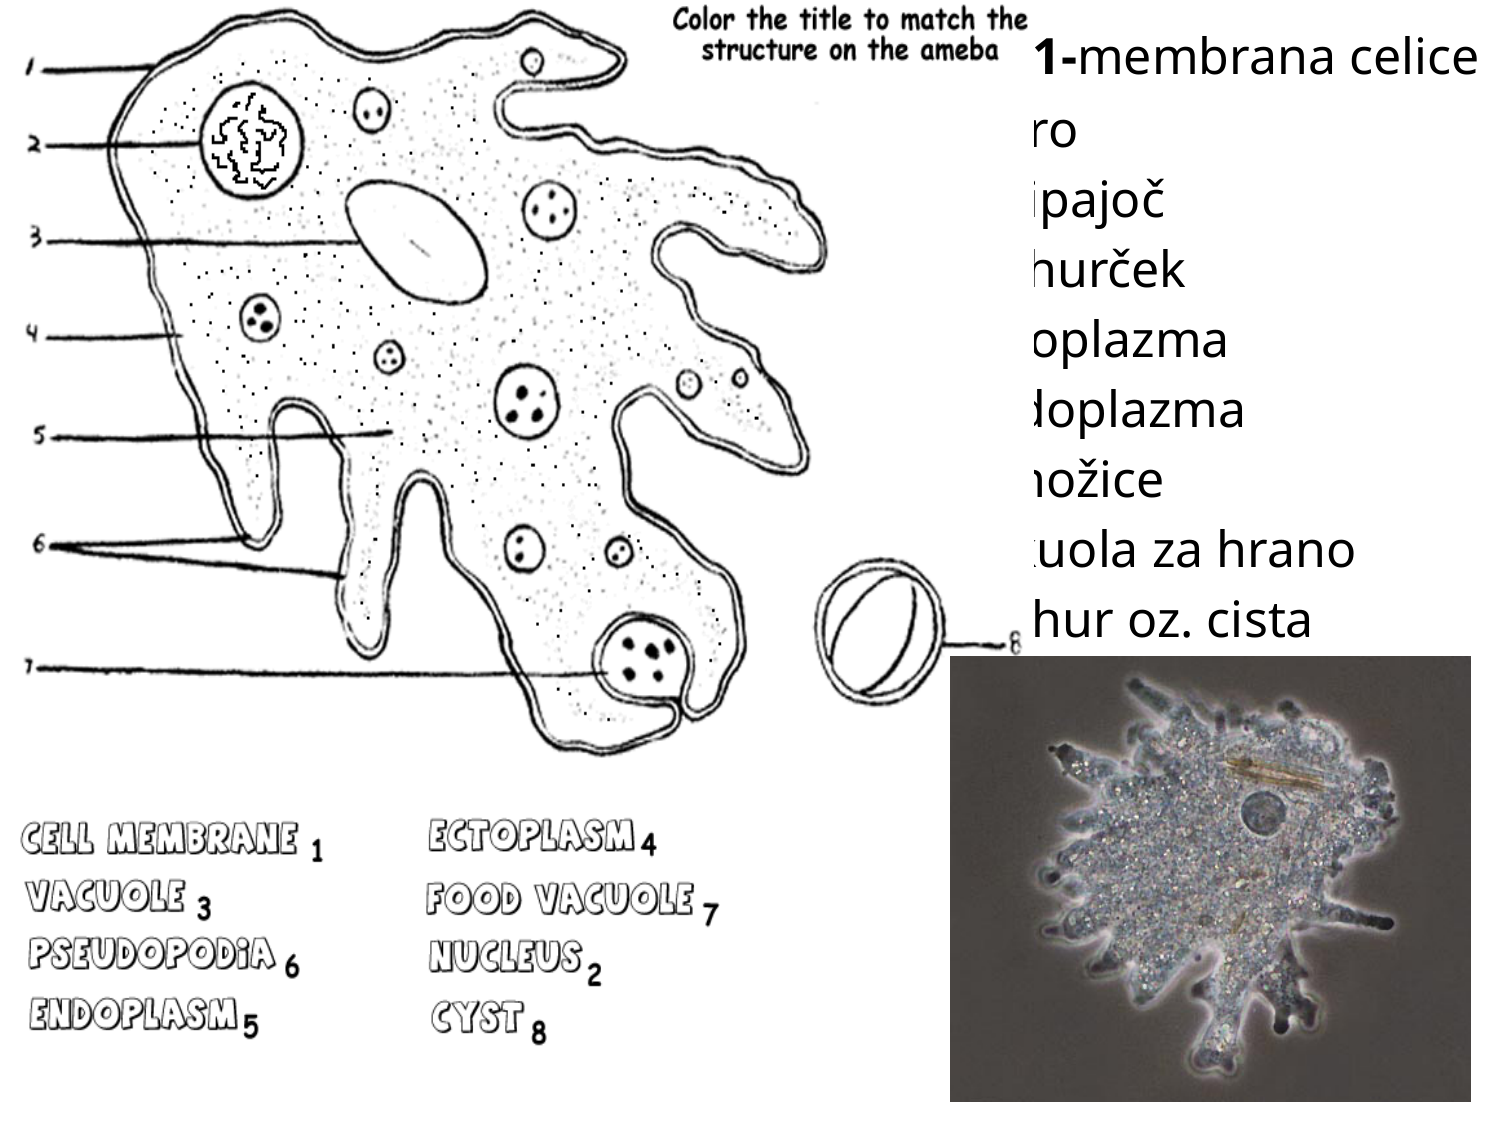

# 1-membrana celice
 2-jedro
 3-utripajoč
 mehurček
 4-ektoplazma
 5-endoplazma
 6-panožice
 7-vakuola za hrano
 8-mehur oz. cista